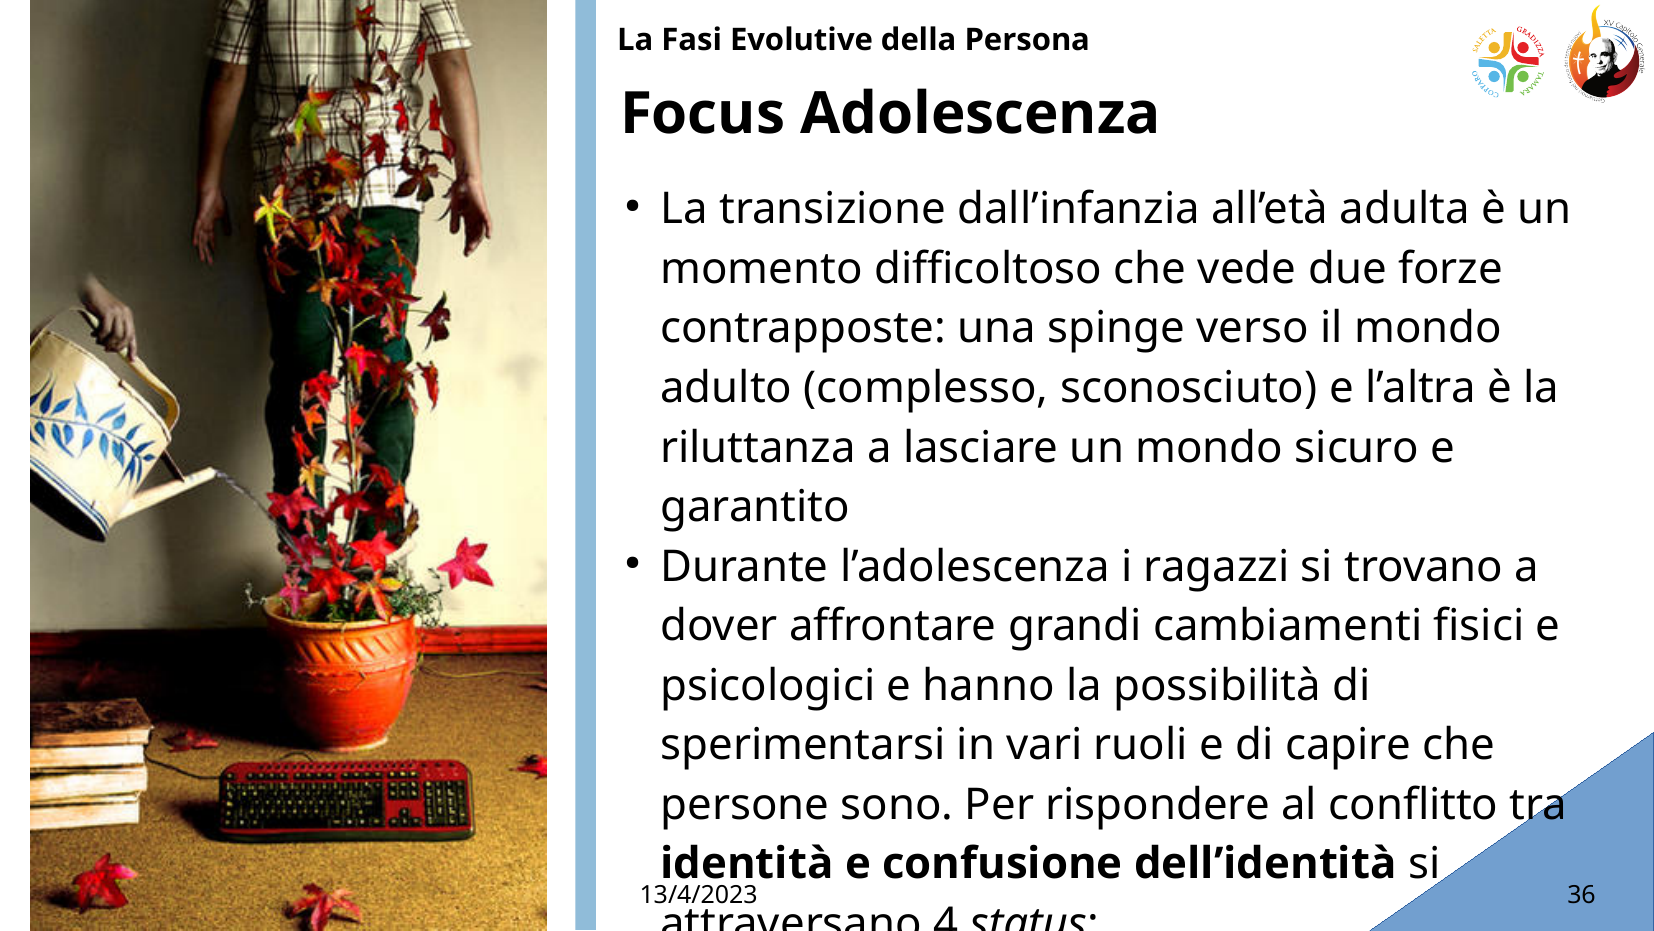

La Fasi Evolutive della Persona
Focus Adolescenza
# La transizione dall’infanzia all’età adulta è un momento difficoltoso che vede due forze contrapposte: una spinge verso il mondo adulto (complesso, sconosciuto) e l’altra è la riluttanza a lasciare un mondo sicuro e garantito
Durante l’adolescenza i ragazzi si trovano a dover affrontare grandi cambiamenti fisici e psicologici e hanno la possibilità di sperimentarsi in vari ruoli e di capire che persone sono. Per rispondere al conflitto tra identità e confusione dell’identità si attraversano 4 status: